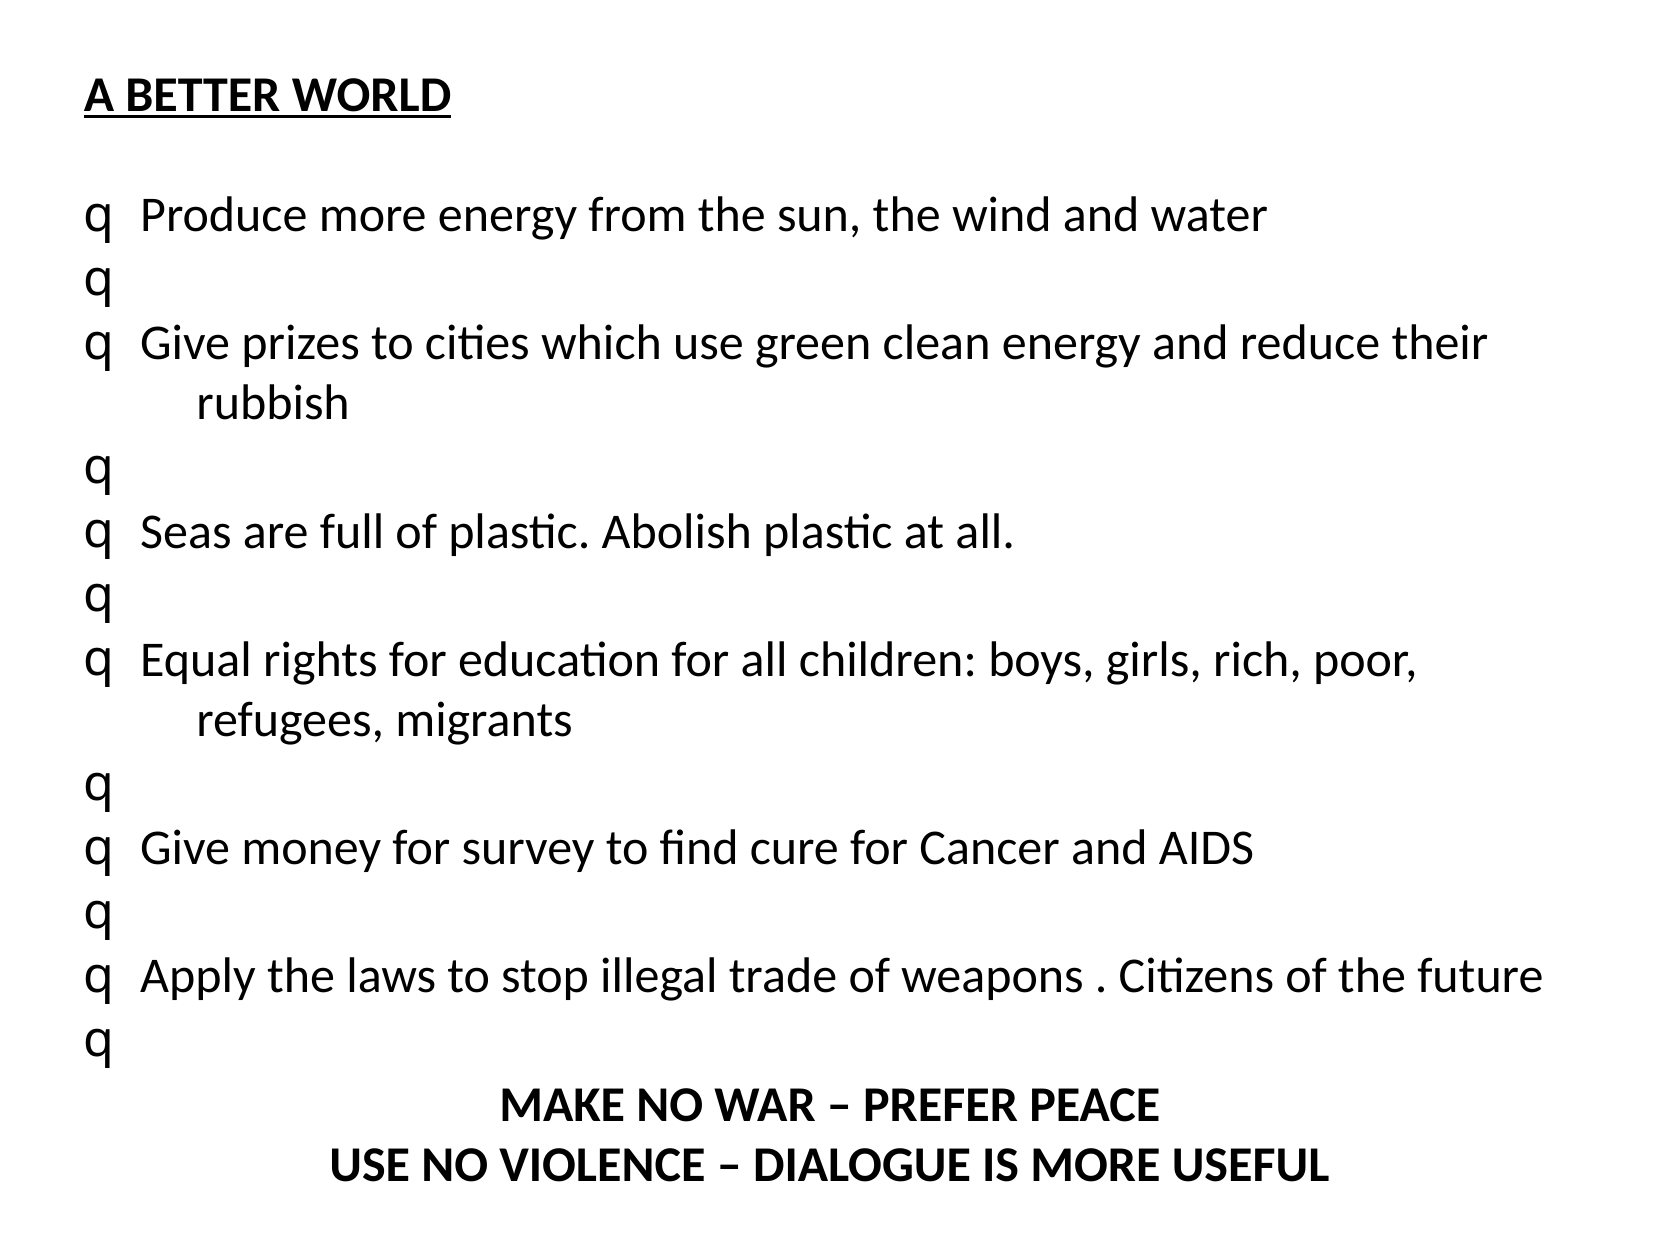

A BETTER WORLD
Produce more energy from the sun, the wind and water
Give prizes to cities which use green clean energy and reduce their rubbish
Seas are full of plastic. Abolish plastic at all.
Equal rights for education for all children: boys, girls, rich, poor, refugees, migrants
Give money for survey to find cure for Cancer and AIDS
Apply the laws to stop illegal trade of weapons . Citizens of the future
MAKE NO WAR – PREFER PEACE
USE NO VIOLENCE – DIALOGUE IS MORE USEFUL